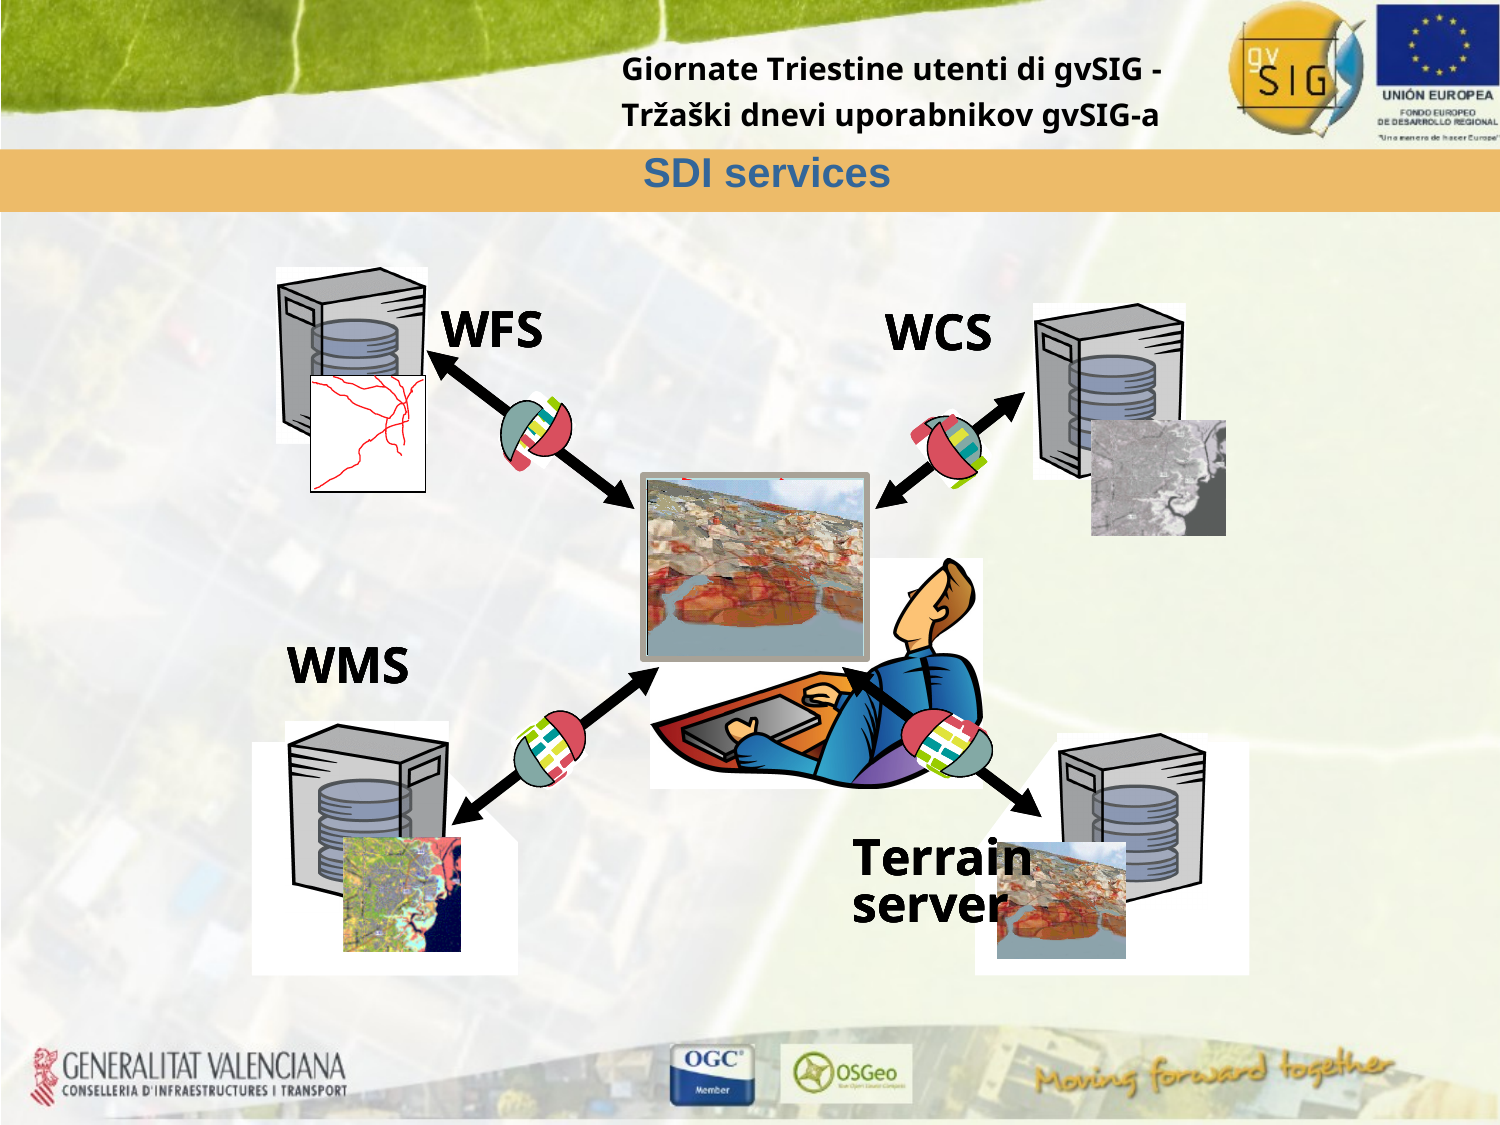

SDI services
WFS
WFS
WFS
WFS
WCS
WCS
WCS
WCS
WMS
WMS
WMS
WMS
Terrain
Terrain
Terrain
Terrain
server
server
server
server